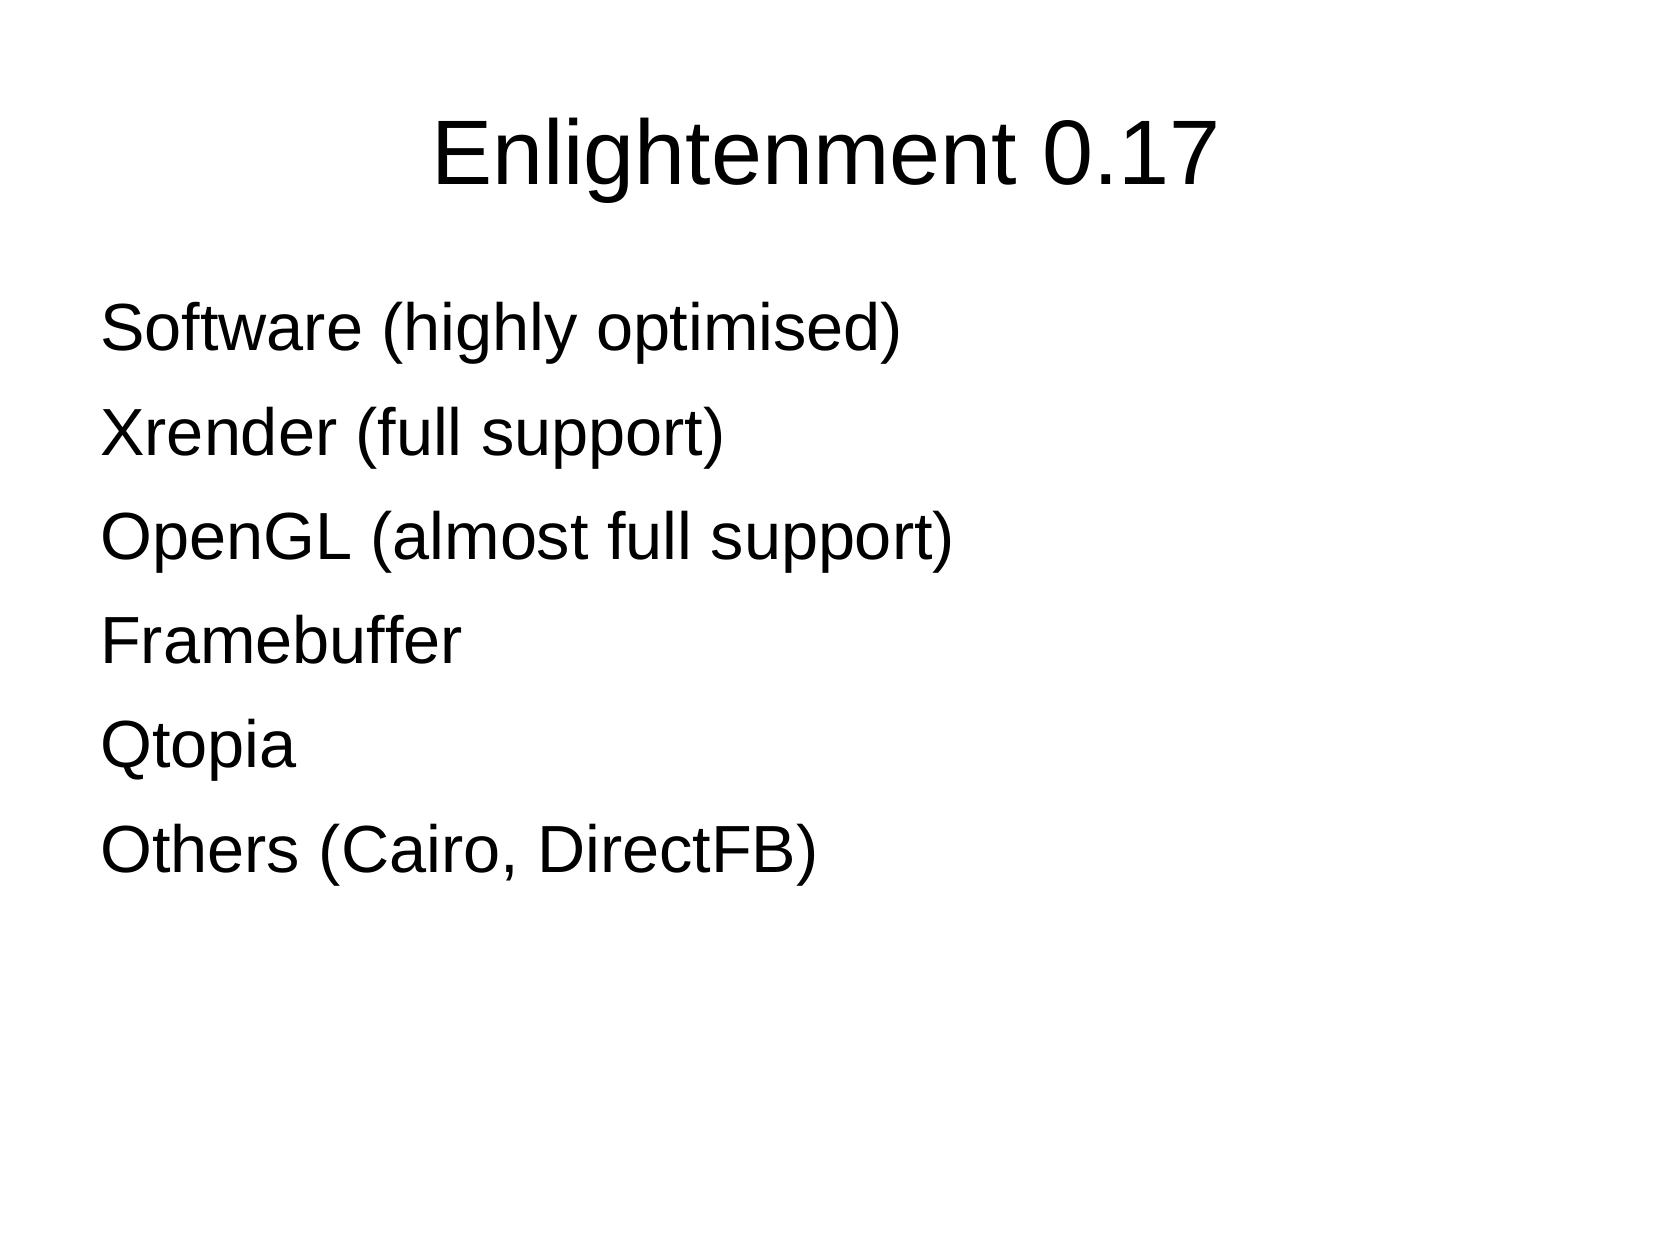

# Enlightenment 0.17
Software (highly optimised)
Xrender (full support)
OpenGL (almost full support)
Framebuffer
Qtopia
Others (Cairo, DirectFB)